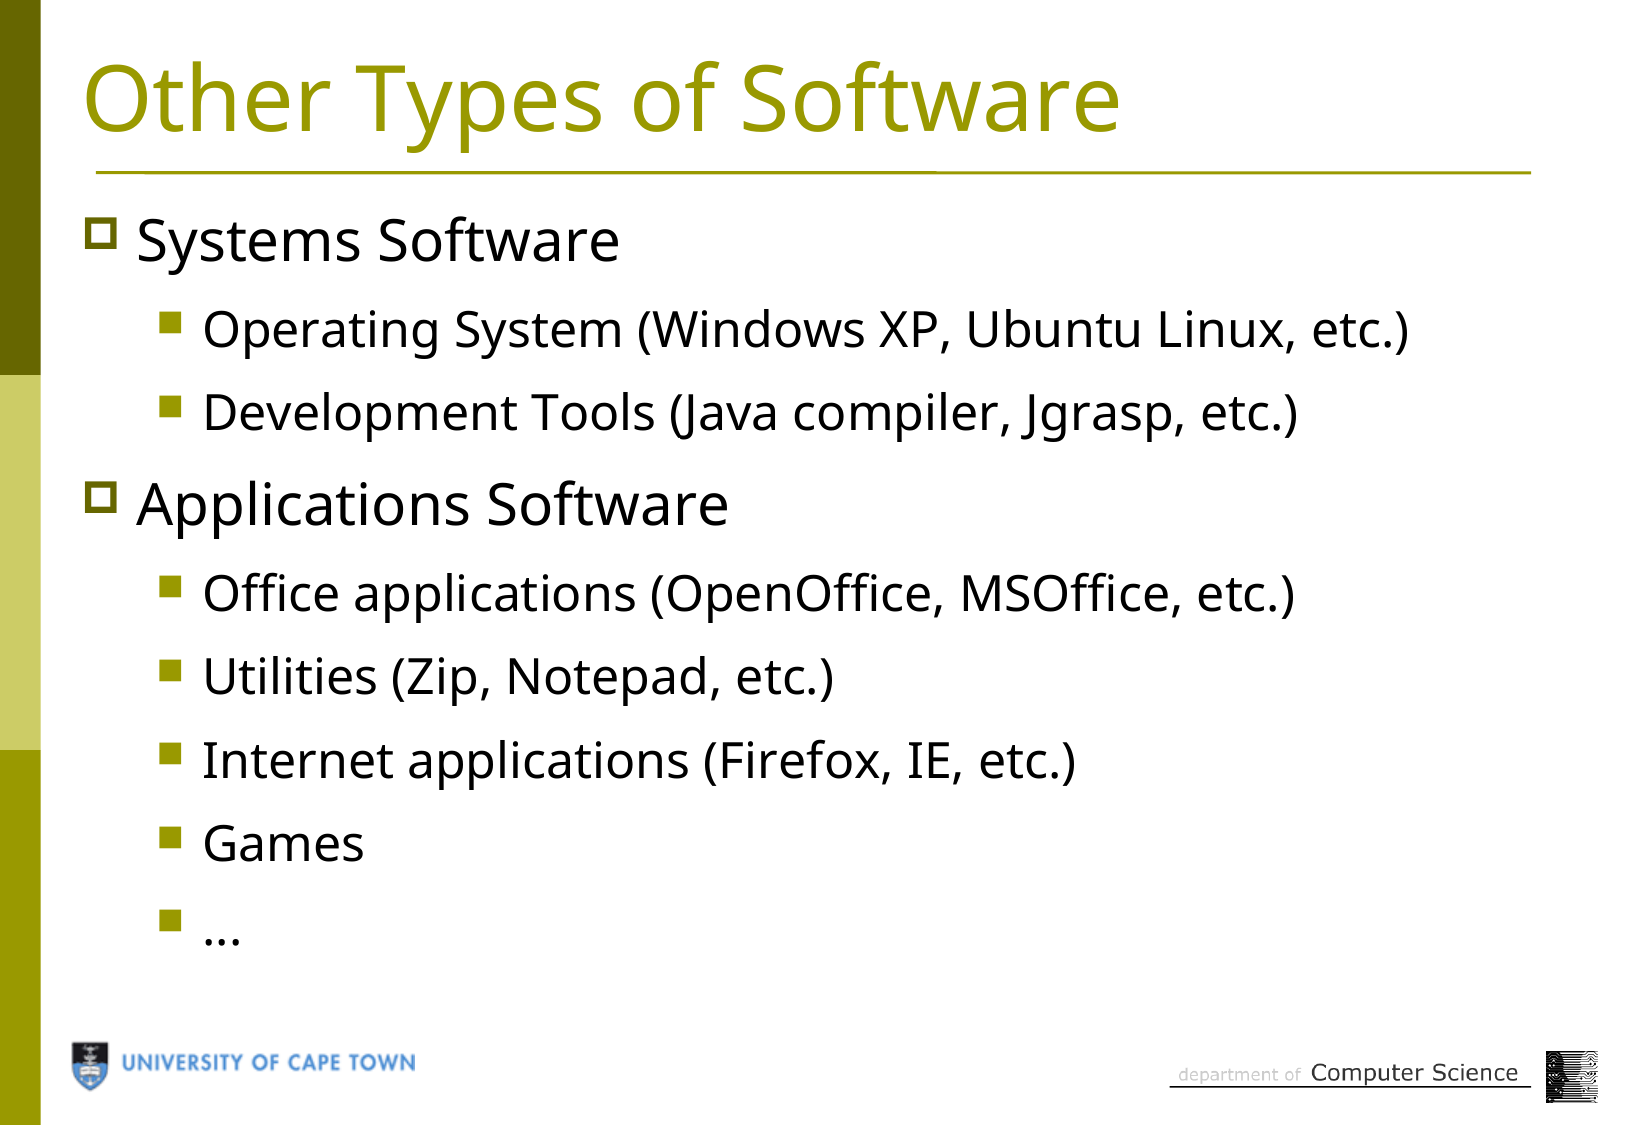

# Other Types of Software
Systems Software
Operating System (Windows XP, Ubuntu Linux, etc.)
Development Tools (Java compiler, Jgrasp, etc.)
Applications Software
Office applications (OpenOffice, MSOffice, etc.)
Utilities (Zip, Notepad, etc.)
Internet applications (Firefox, IE, etc.)
Games
...